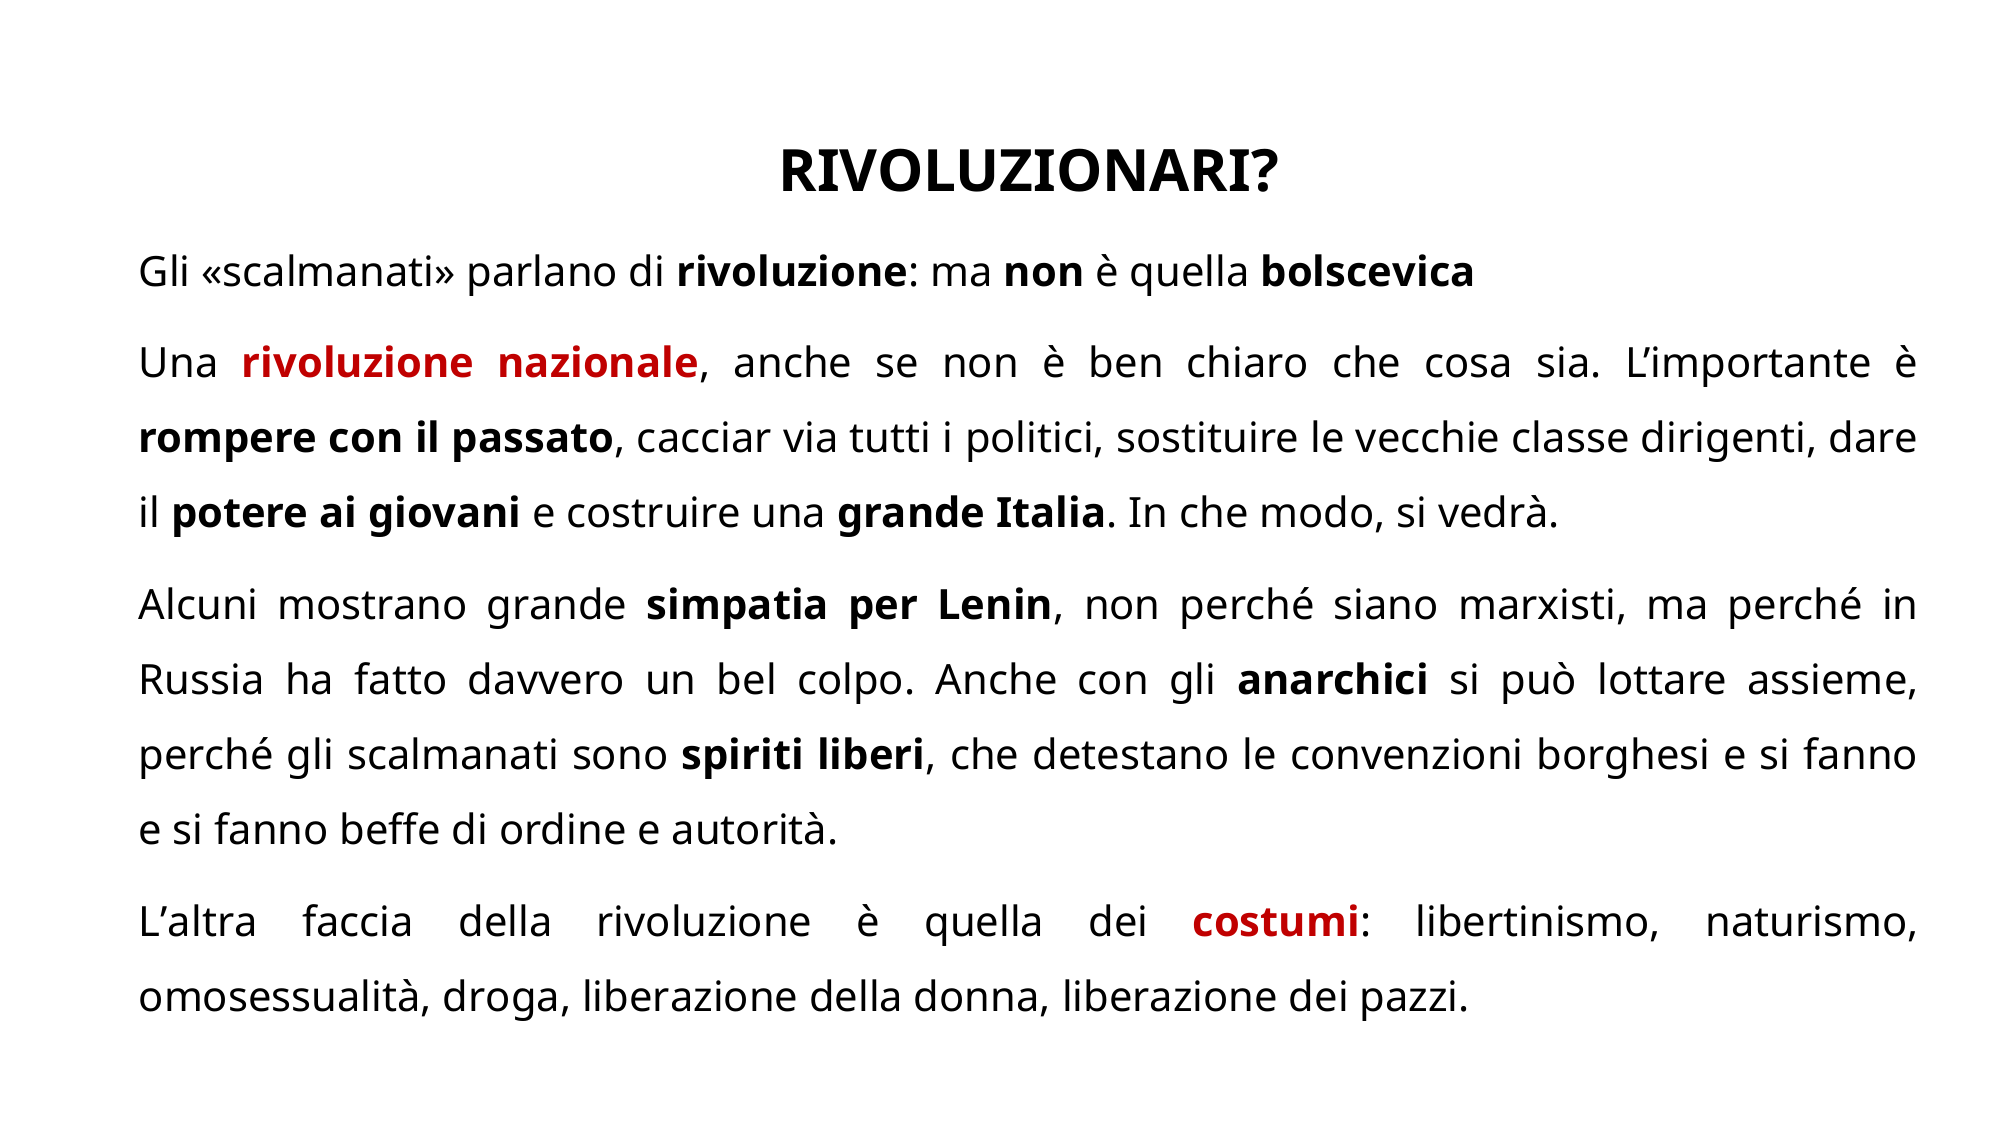

RIVOLUZIONARI?
Gli «scalmanati» parlano di rivoluzione: ma non è quella bolscevica
Una rivoluzione nazionale, anche se non è ben chiaro che cosa sia. L’importante è rompere con il passato, cacciar via tutti i politici, sostituire le vecchie classe dirigenti, dare il potere ai giovani e costruire una grande Italia. In che modo, si vedrà.
Alcuni mostrano grande simpatia per Lenin, non perché siano marxisti, ma perché in Russia ha fatto davvero un bel colpo. Anche con gli anarchici si può lottare assieme, perché gli scalmanati sono spiriti liberi, che detestano le convenzioni borghesi e si fanno e si fanno beffe di ordine e autorità.
L’altra faccia della rivoluzione è quella dei costumi: libertinismo, naturismo, omosessualità, droga, liberazione della donna, liberazione dei pazzi.